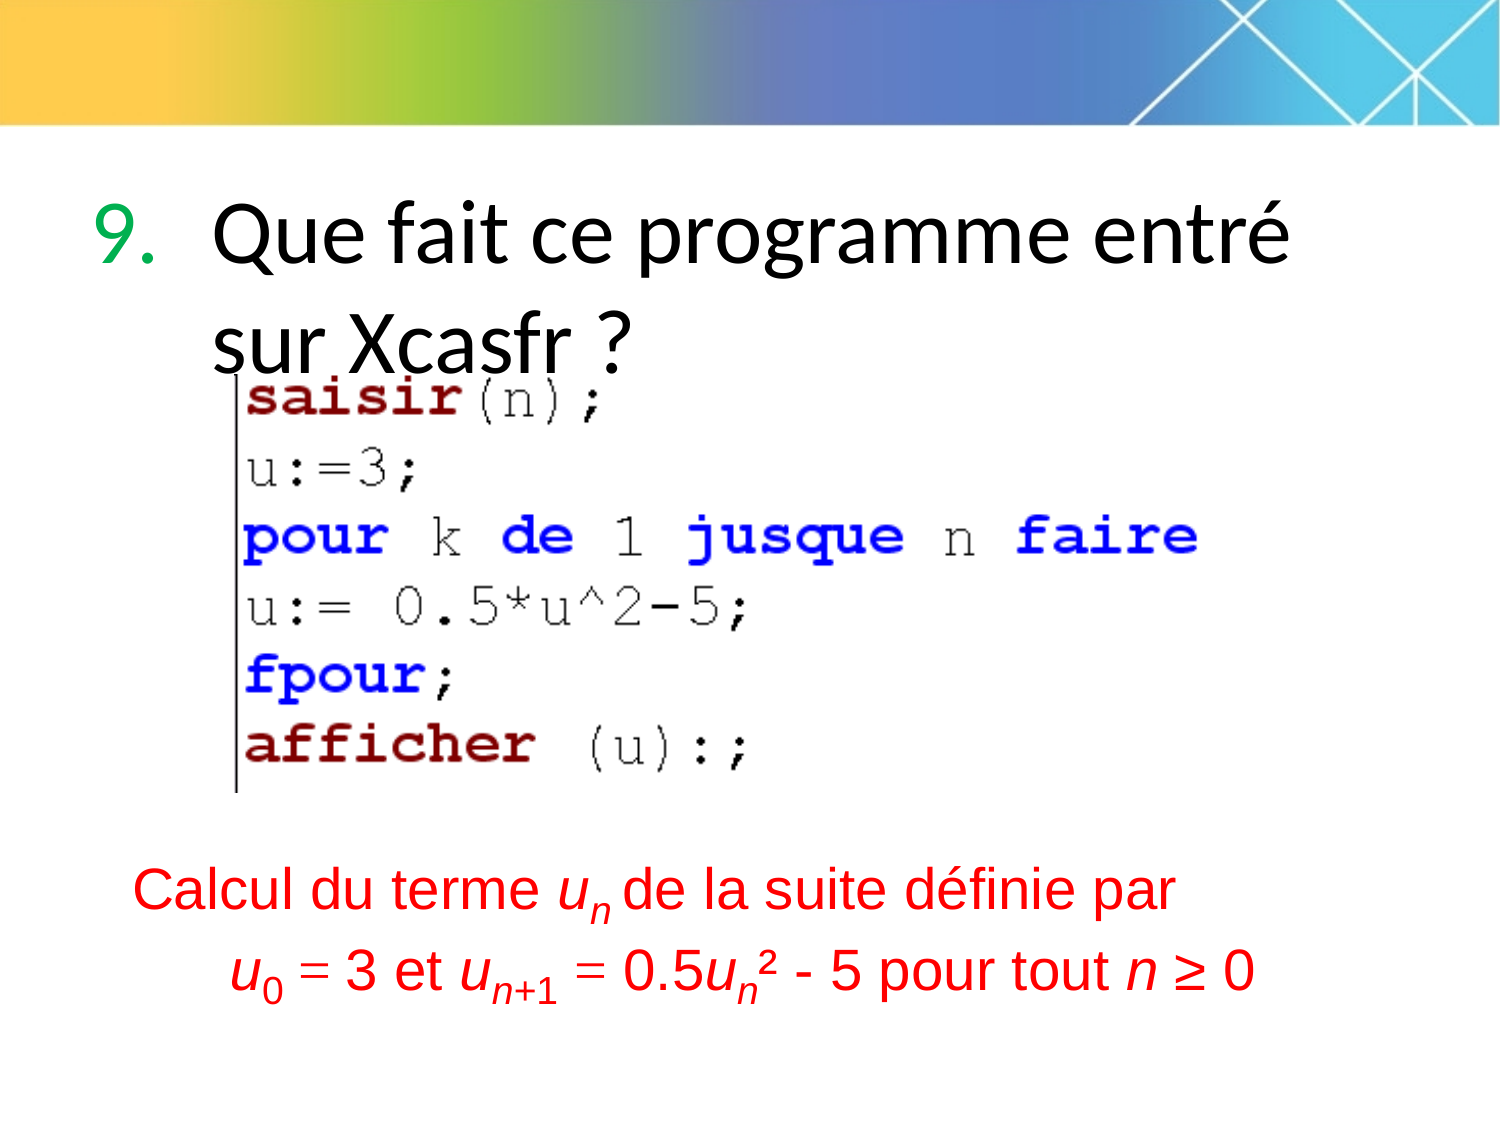

# Que fait ce programme entré sur Xcasfr ?
Calcul du terme un de la suite définie par
 u0 = 3 et un+1 = 0.5un² - 5 pour tout n ≥ 0